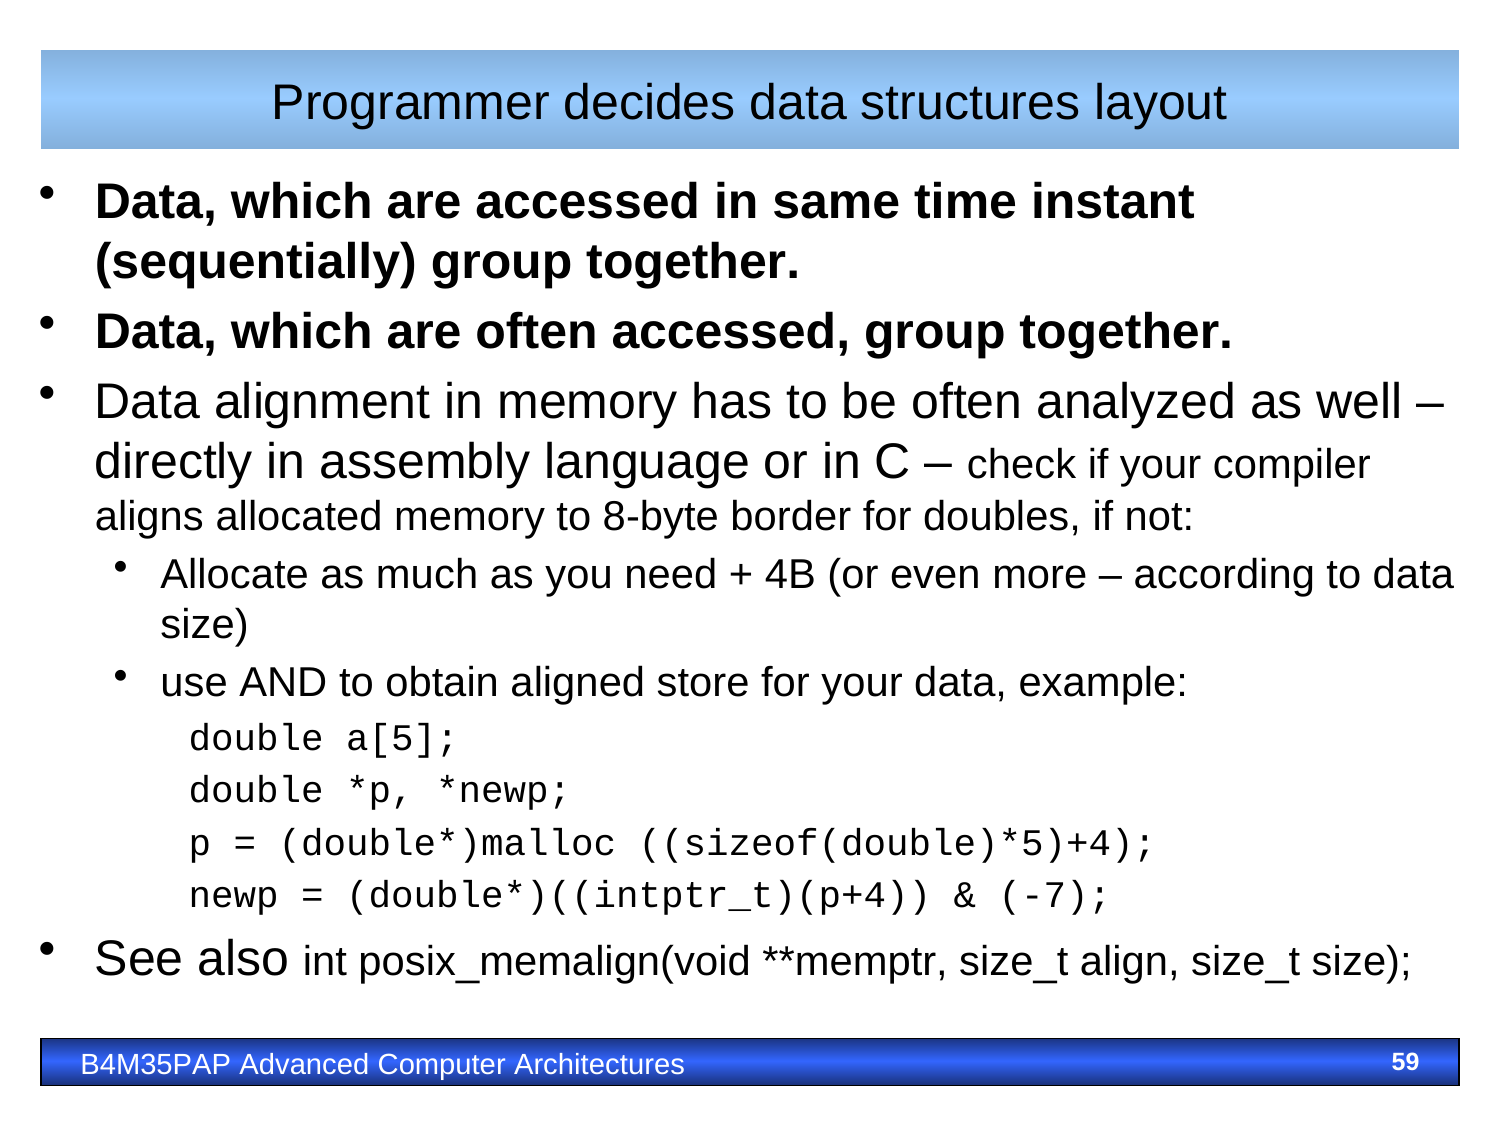

# Programmer decides data structures layout
Data, which are accessed in same time instant (sequentially) group together.
Data, which are often accessed, group together.
Data alignment in memory has to be often analyzed as well – directly in assembly language or in C – check if your compiler aligns allocated memory to 8-byte border for doubles, if not:
Allocate as much as you need + 4B (or even more – according to data size)
use AND to obtain aligned store for your data, example:
double a[5];
double *p, *newp;
p = (double*)malloc ((sizeof(double)*5)+4);
newp = (double*)((intptr_t)(p+4)) & (-7);
See also int posix_memalign(void **memptr, size_t align, size_t size);